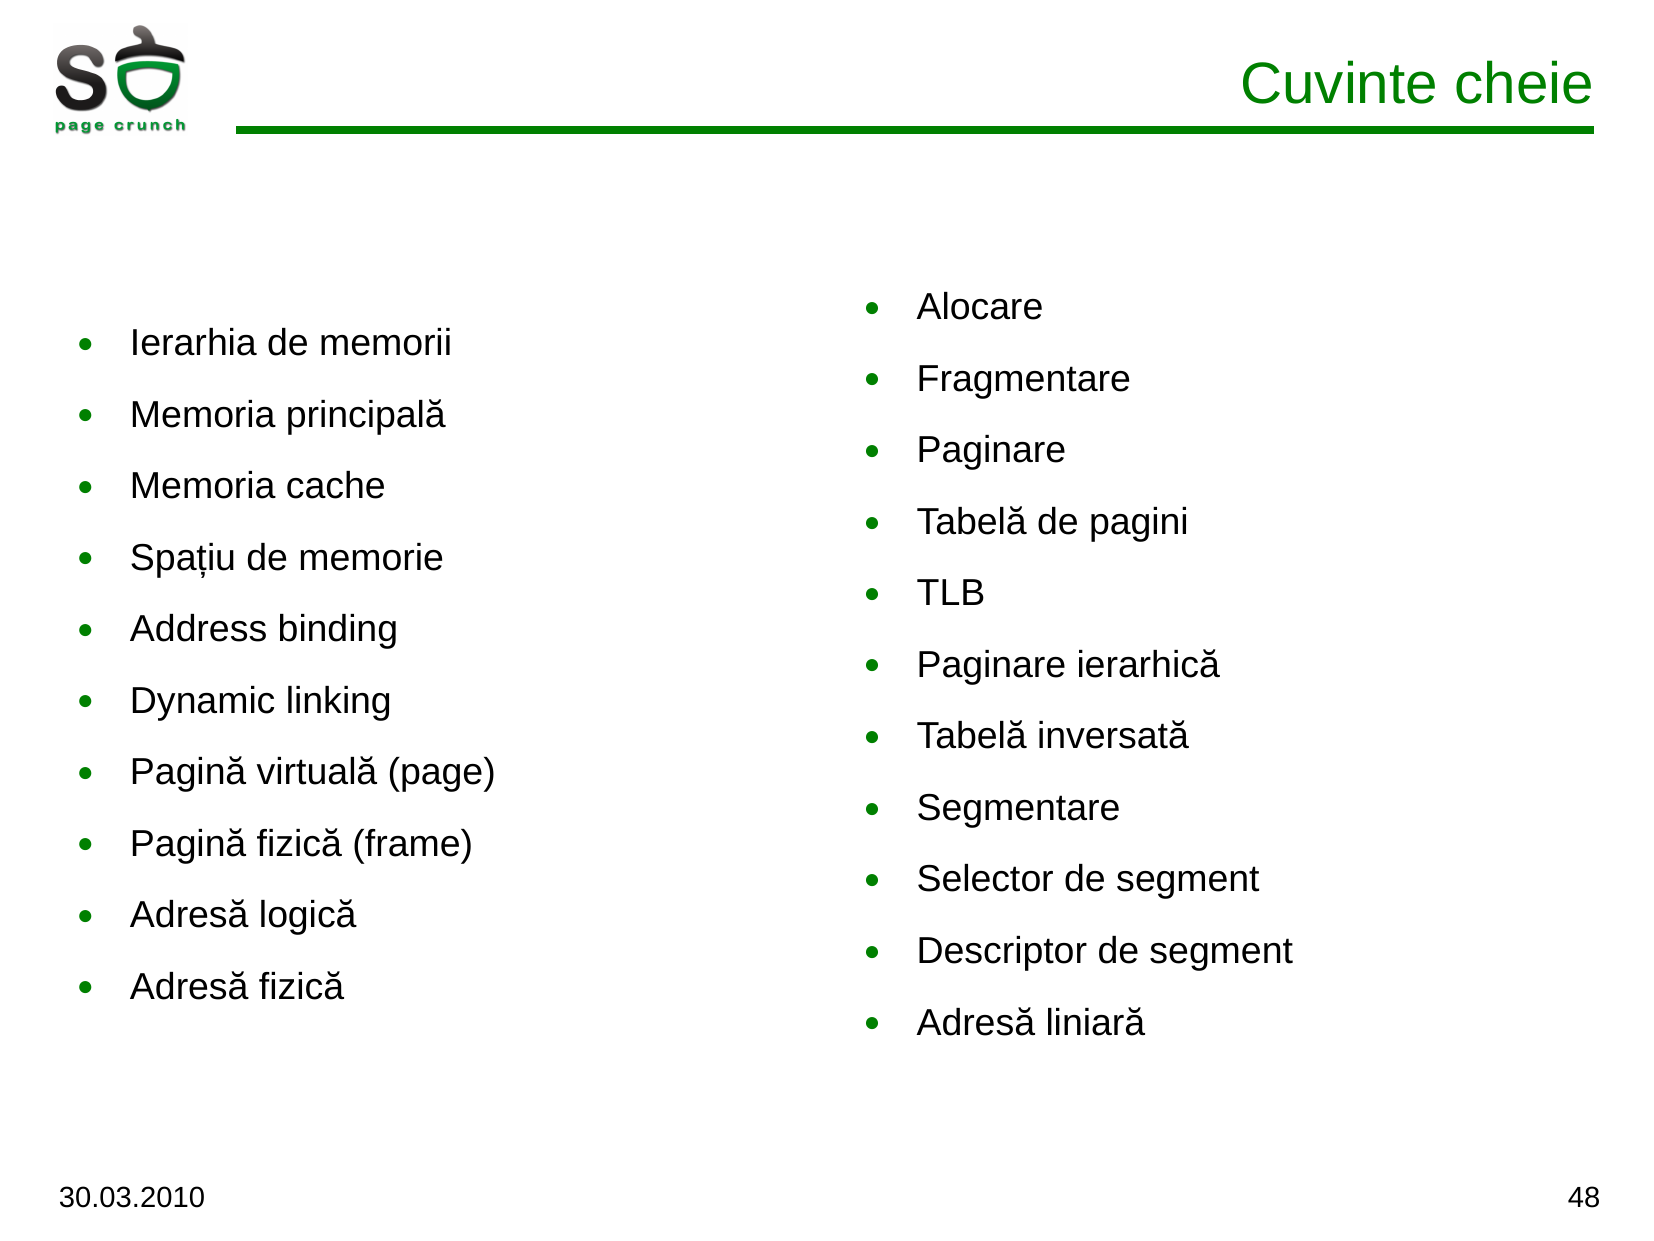

# Cuvinte cheie
Ierarhia de memorii
Memoria principală
Memoria cache
Spațiu de memorie
Address binding
Dynamic linking
Pagină virtuală (page)
Pagină fizică (frame)
Adresă logică
Adresă fizică
Alocare
Fragmentare
Paginare
Tabelă de pagini
TLB
Paginare ierarhică
Tabelă inversată
Segmentare
Selector de segment
Descriptor de segment
Adresă liniară
30.03.2010
48